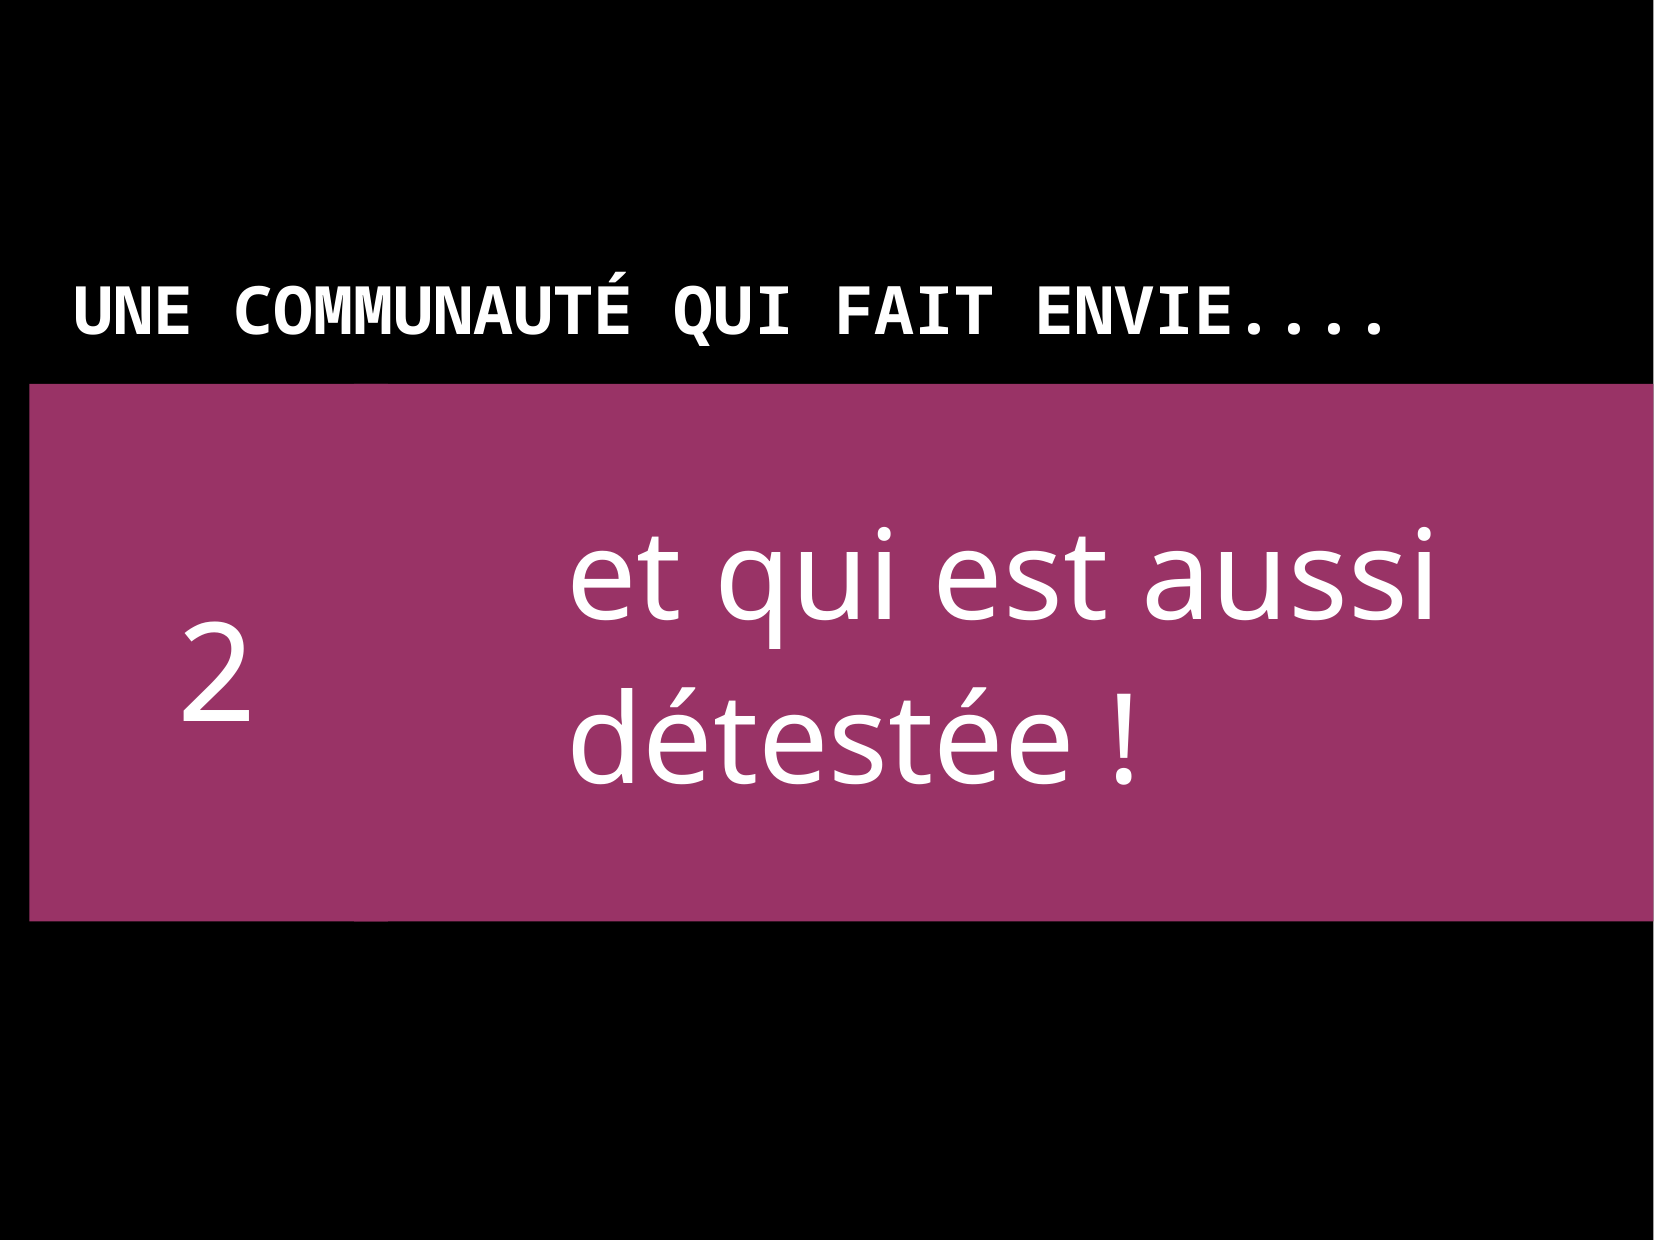

UNE COMMUNAUTÉ QUI FAIT ENVIE....
et qui est aussi détestée !
2